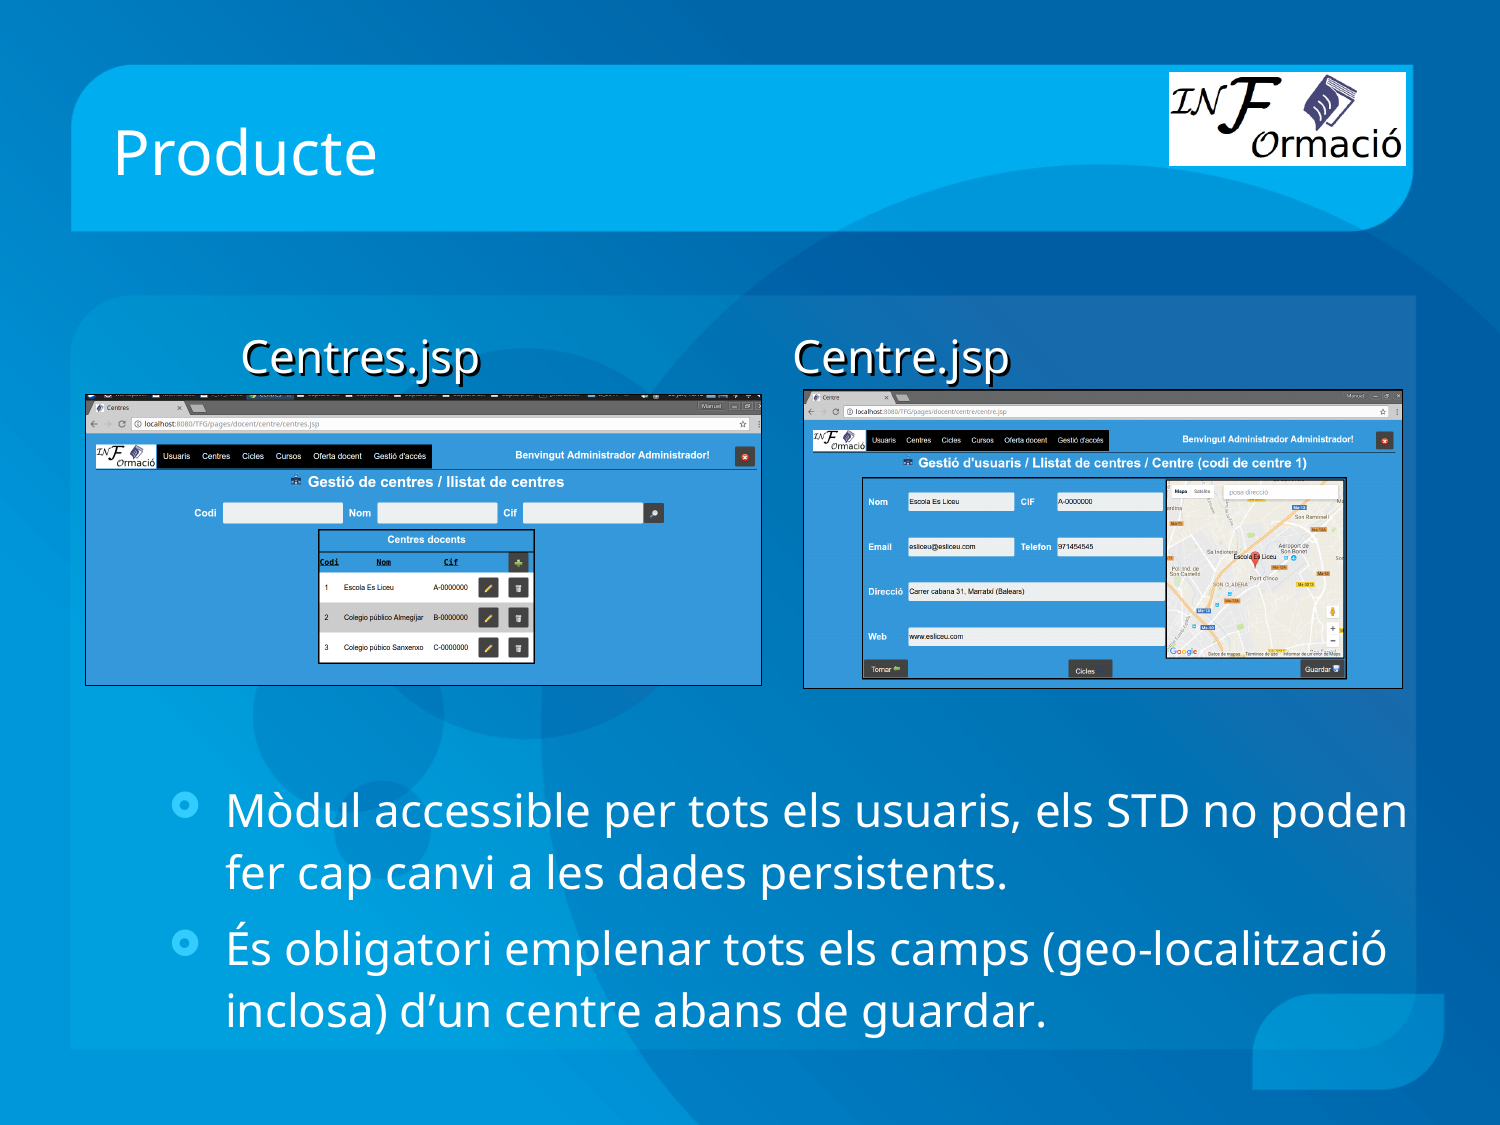

# Producte
 Centres.jsp Centre.jsp
Mòdul accessible per tots els usuaris, els STD no poden fer cap canvi a les dades persistents.
És obligatori emplenar tots els camps (geo-localització inclosa) d’un centre abans de guardar.